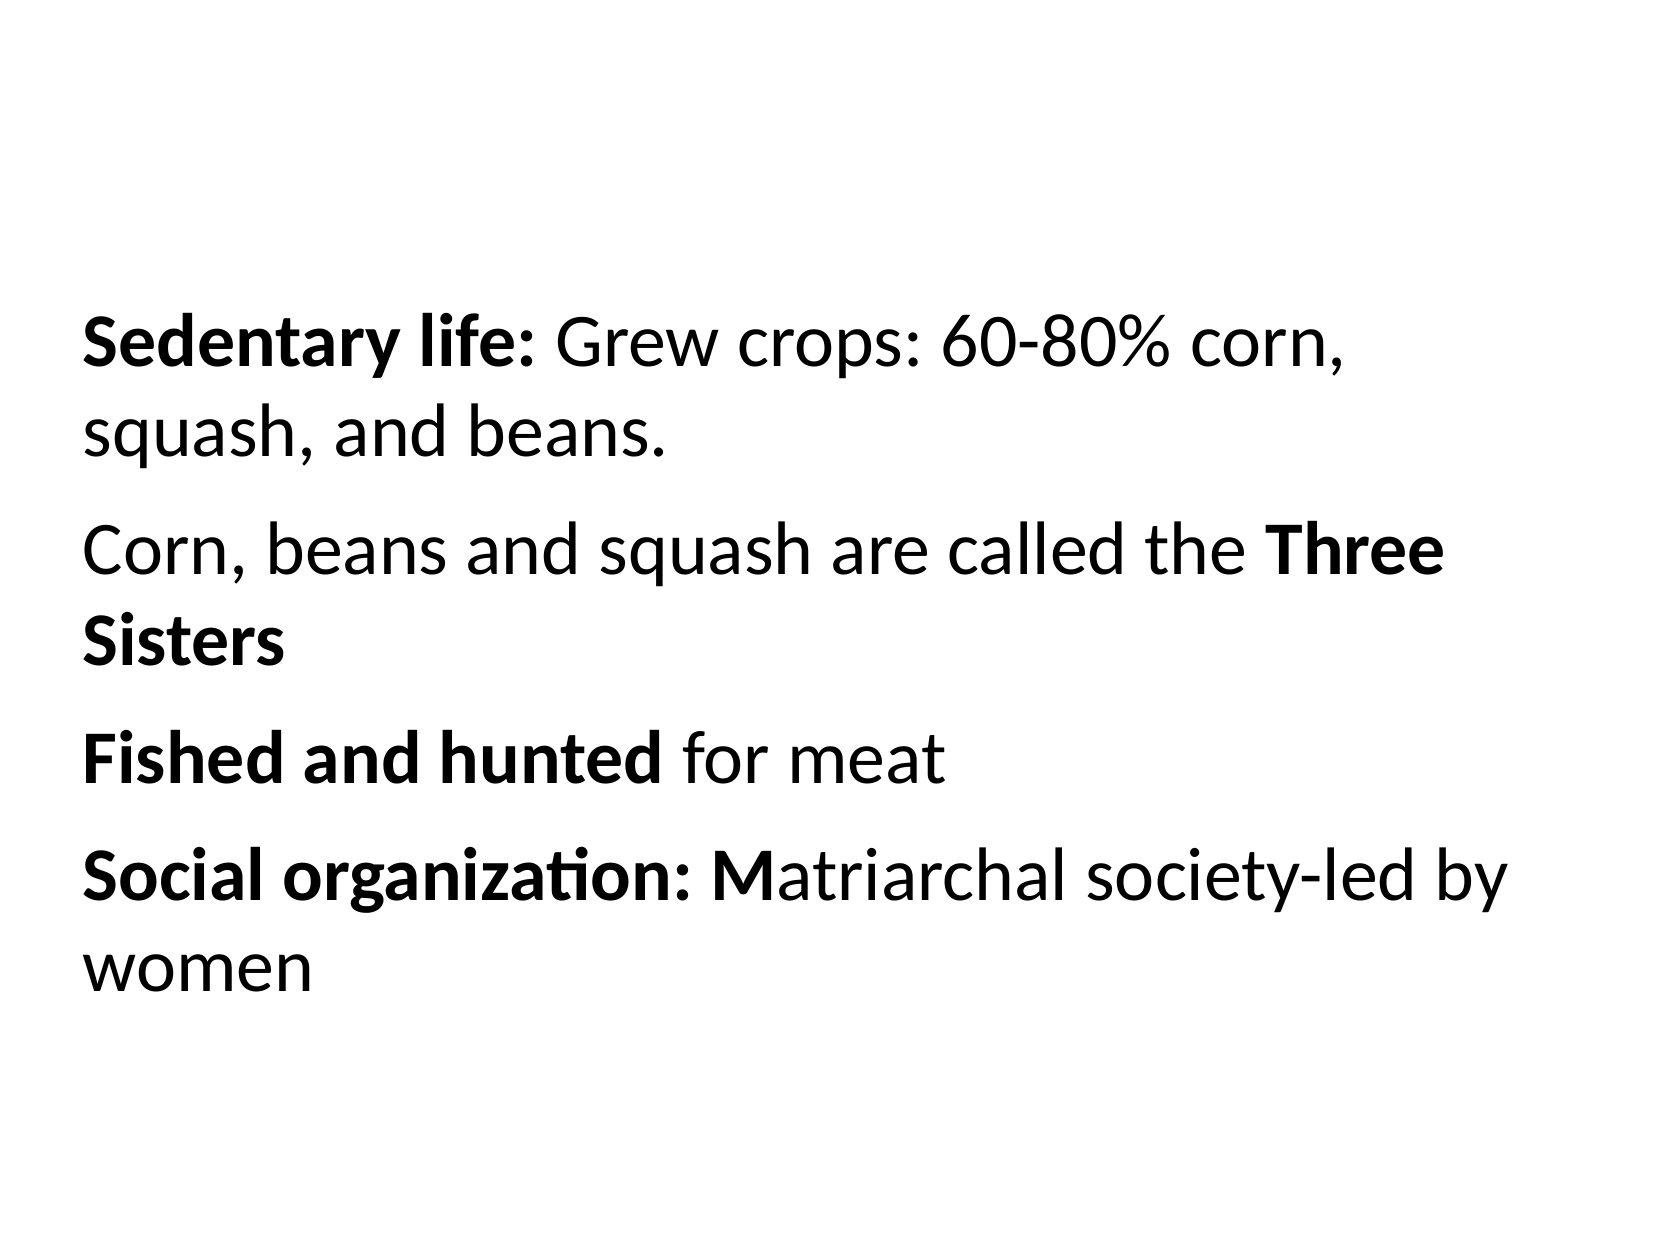

#
Sedentary life: Grew crops: 60-80% corn, squash, and beans.
Corn, beans and squash are called the Three Sisters
Fished and hunted for meat
Social organization: Matriarchal society-led by women